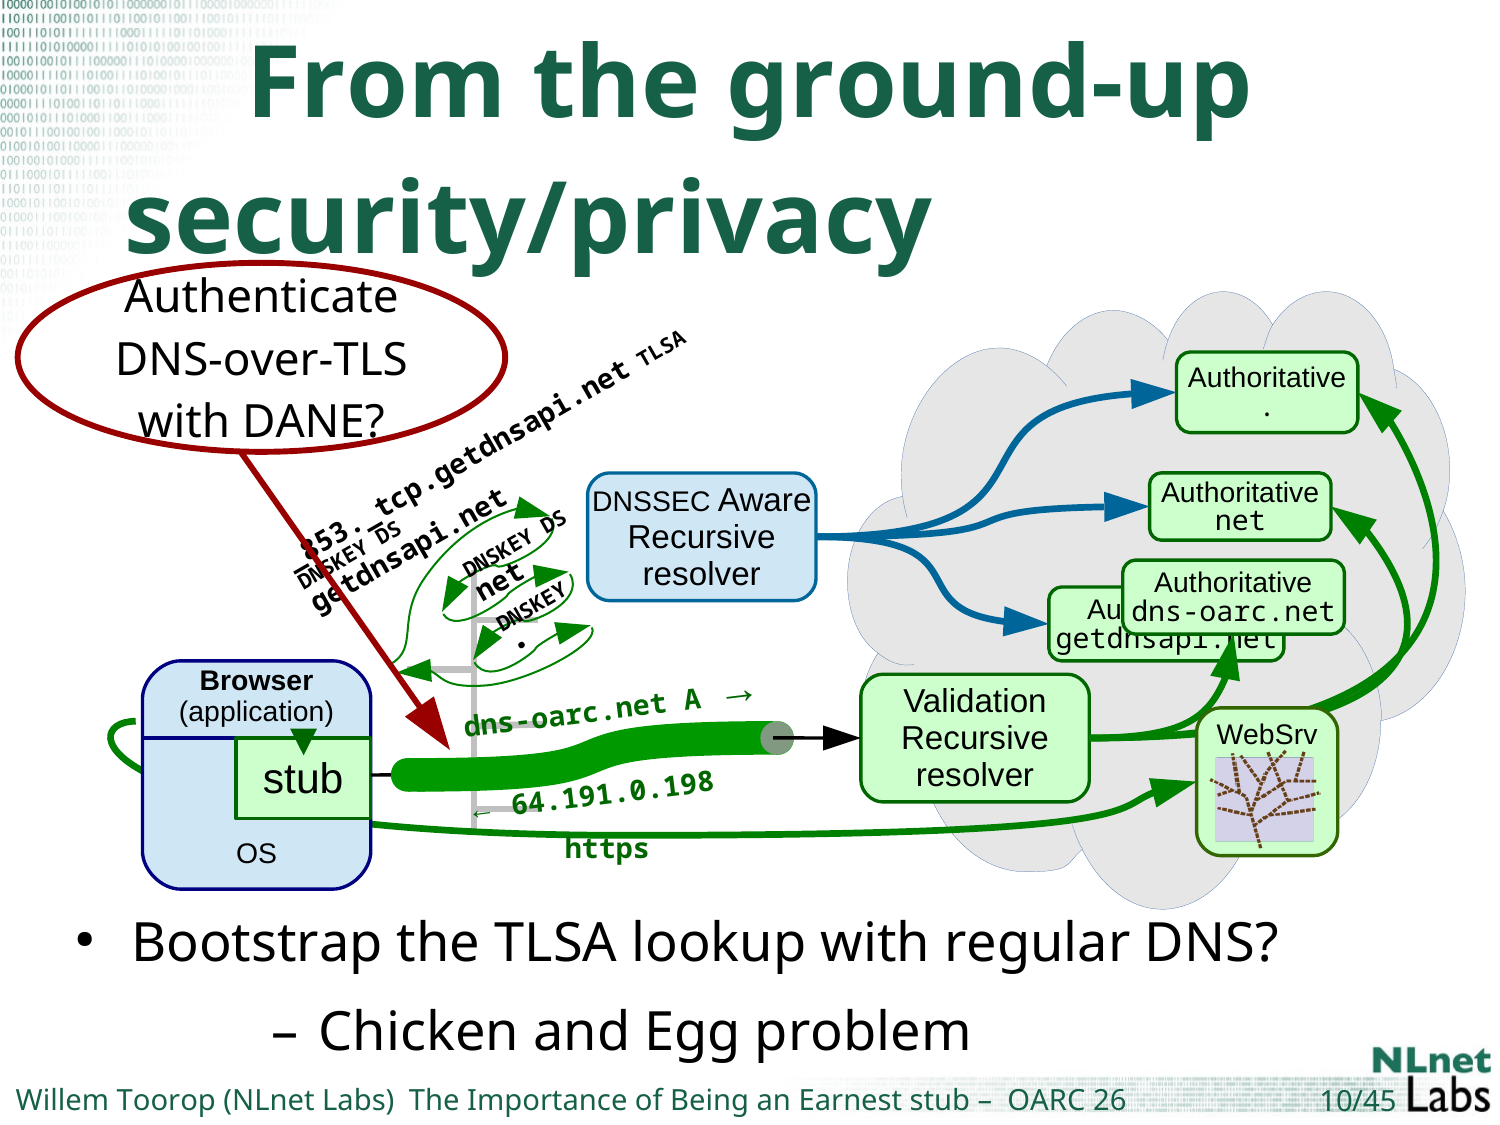

# From the ground-up security/privacy
Authenticate DNS-over-TLS with DANE?
Bootstrap the TLSA lookup with regular DNS?
Chicken and Egg problem